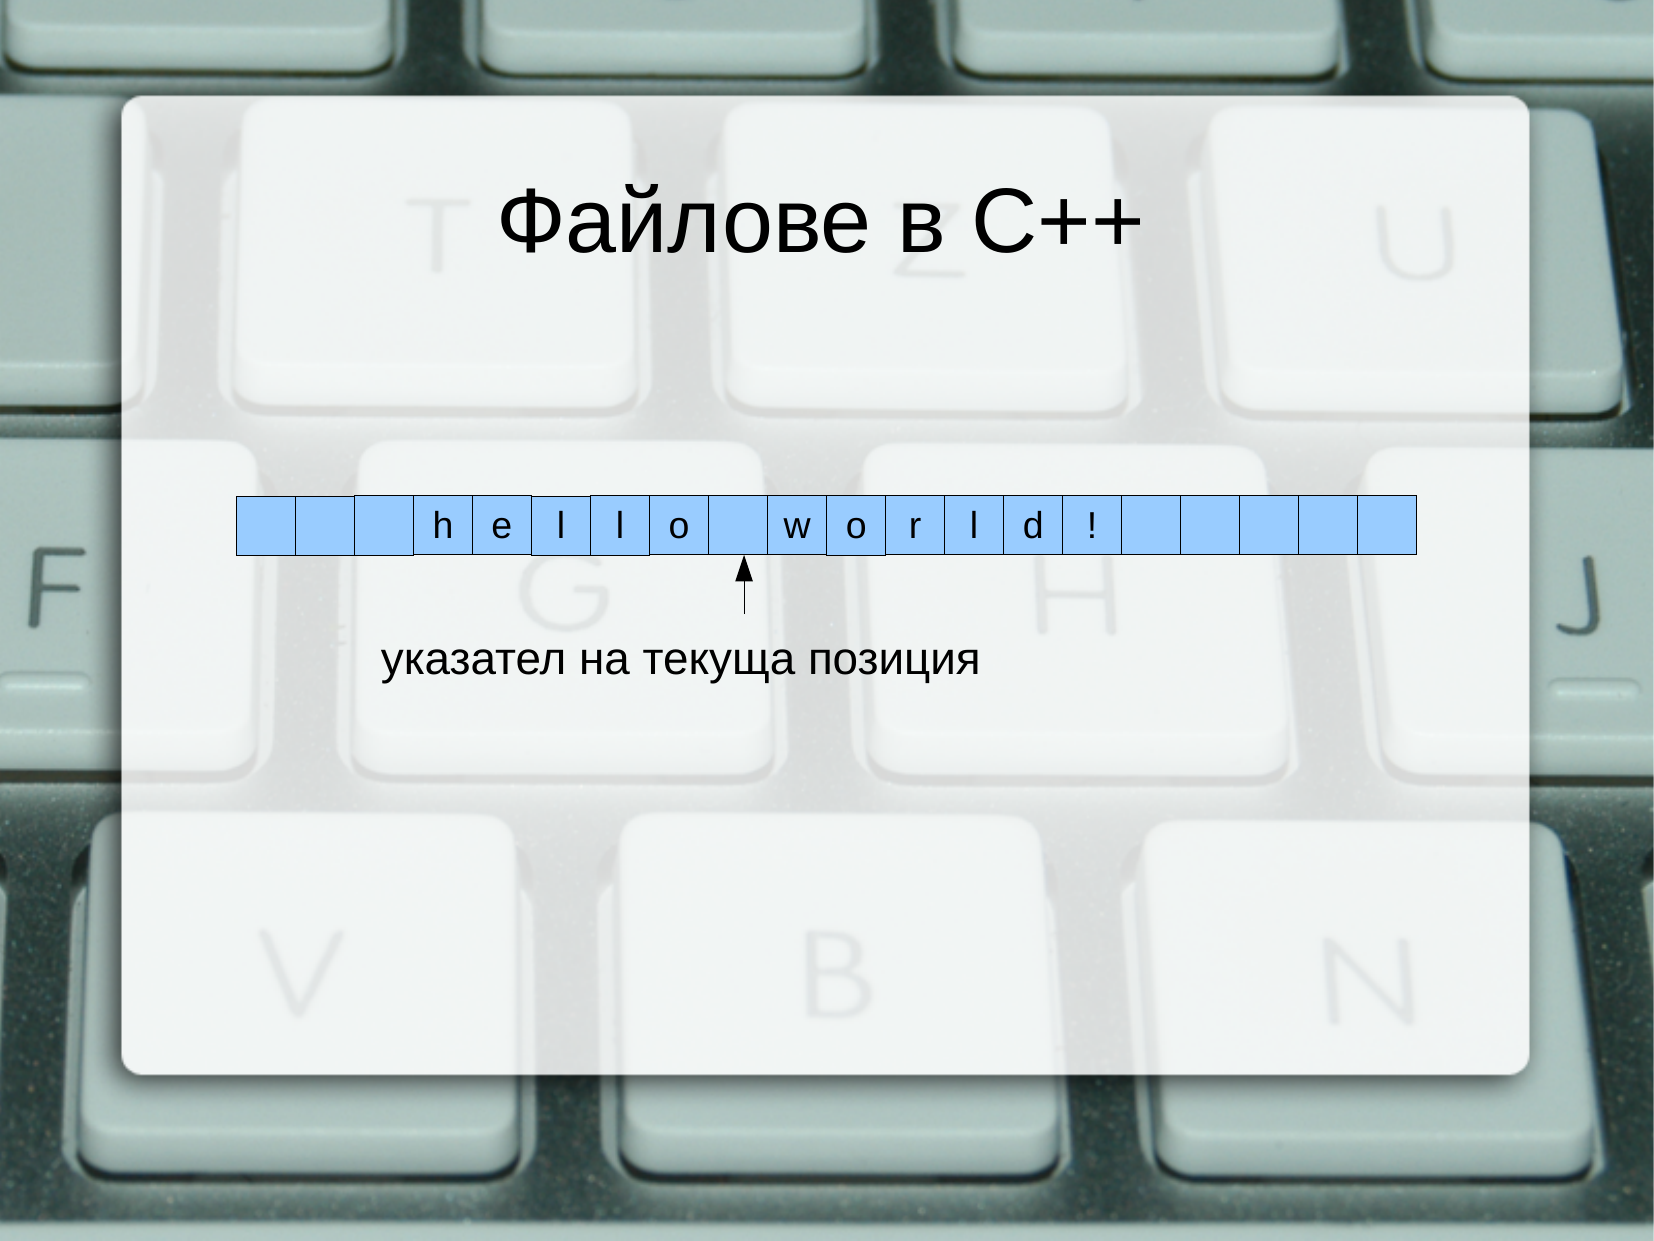

# Файлове в C++
!
w
d
e
l
h
o
r
l
o
l
указател на текуща позиция